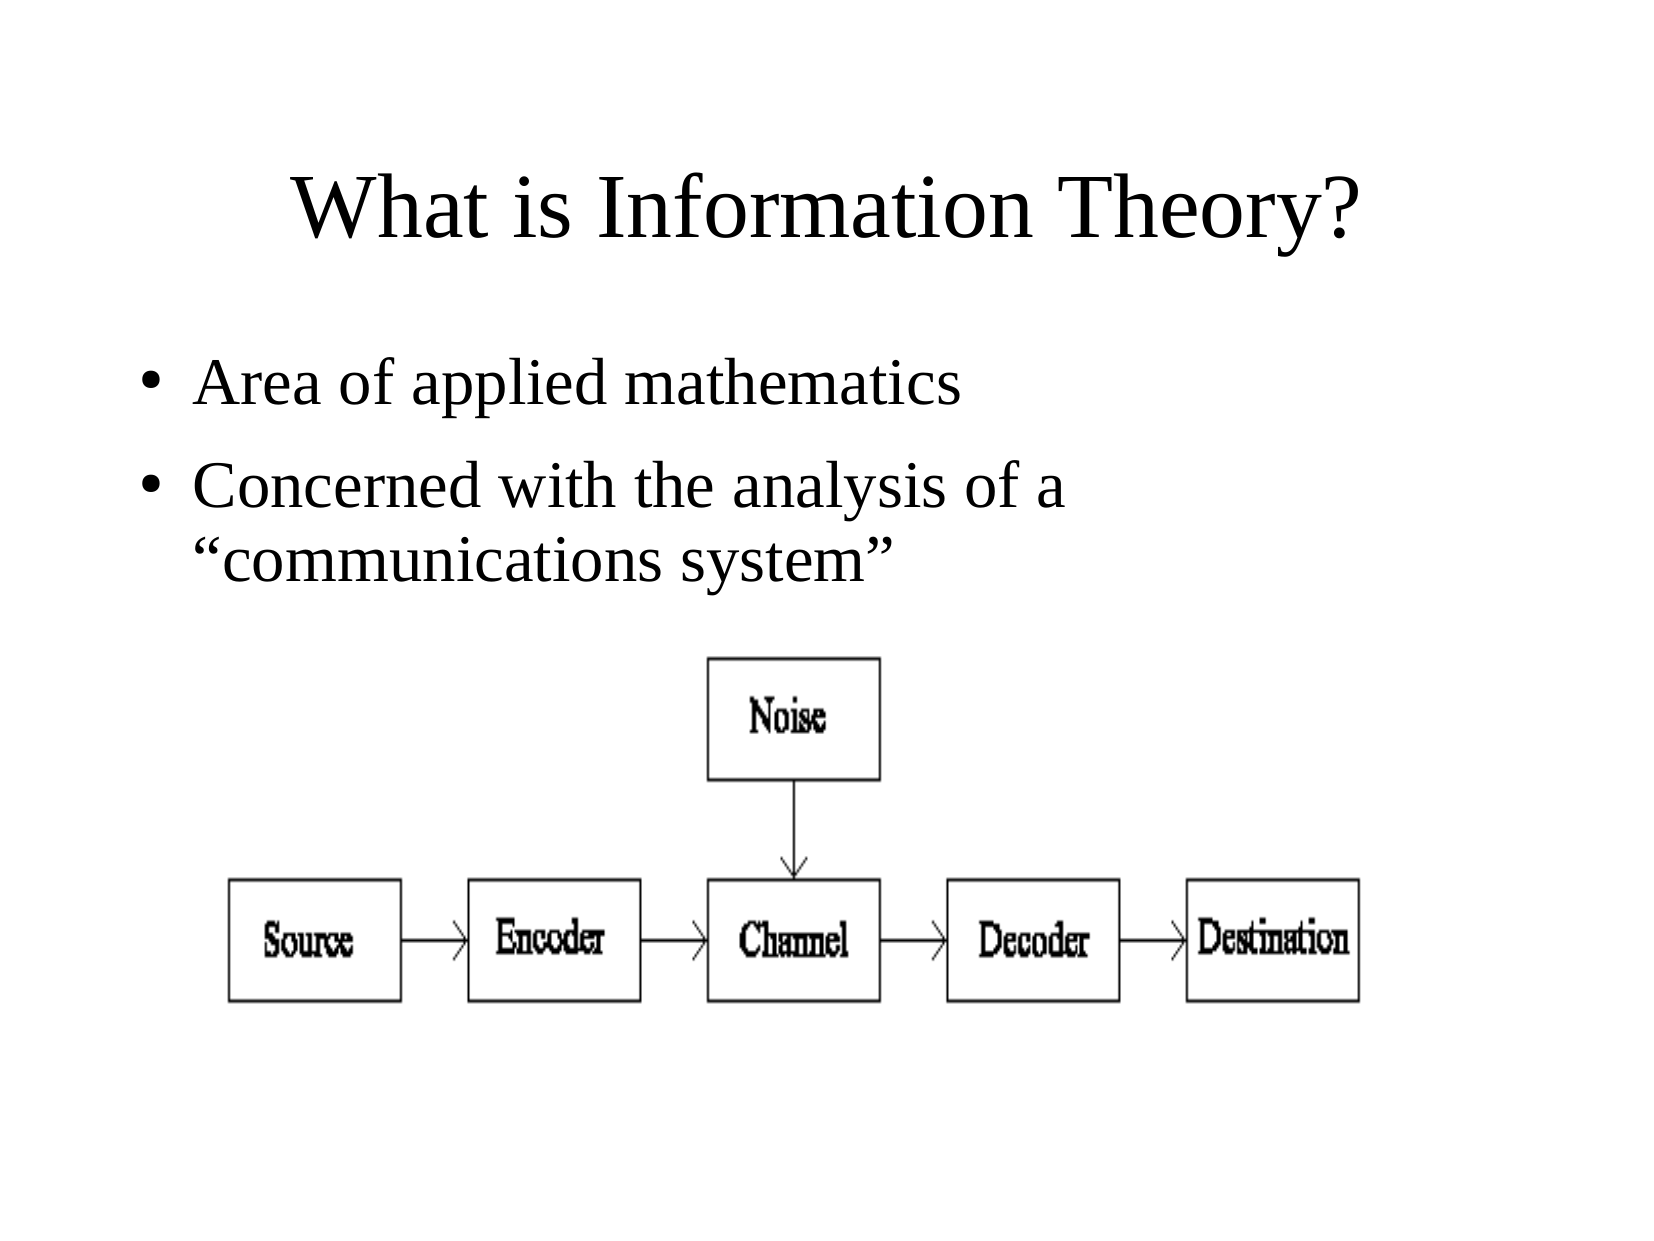

# What is Information Theory?
Area of applied mathematics
Concerned with the analysis of a “communications system”